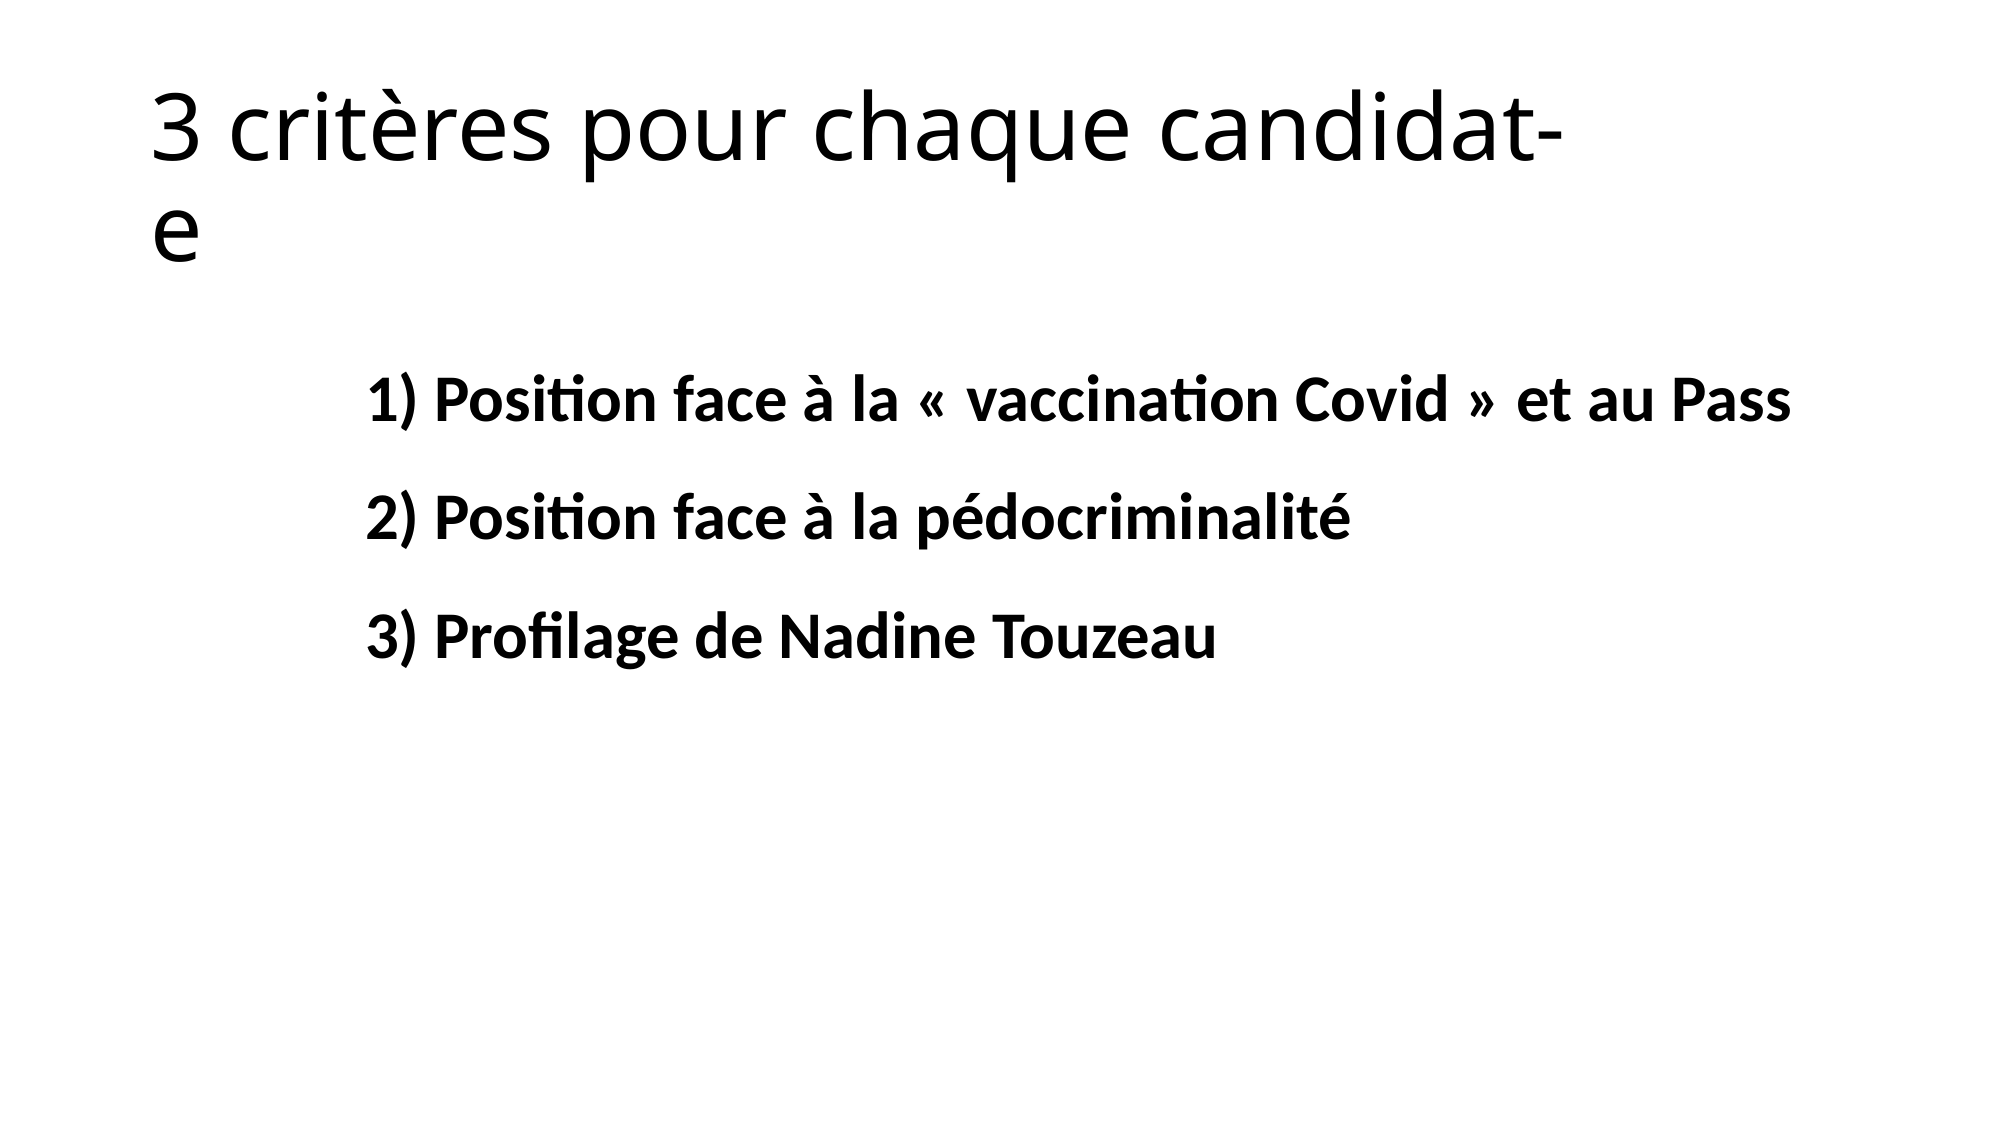

# 3 critères pour chaque candidat-e
1) Position face à la « vaccination Covid » et au Pass
2) Position face à la pédocriminalité
3) Profilage de Nadine Touzeau